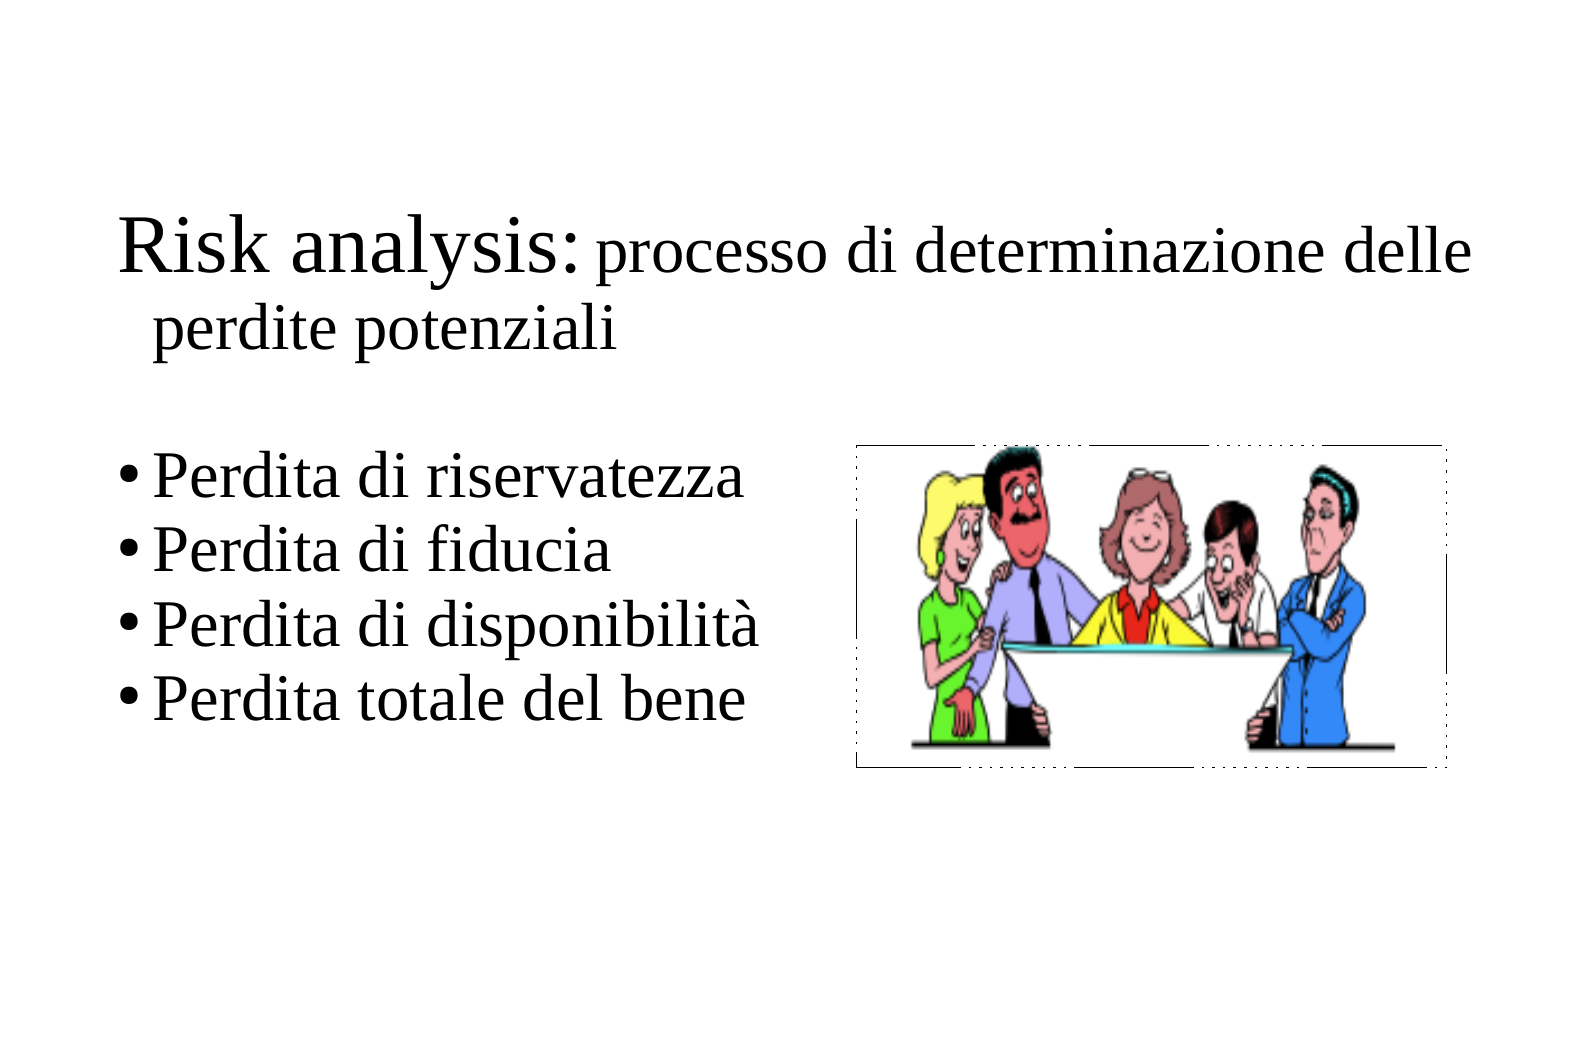

# Risk analysis: processo di determinazione delle perdite potenziali
Perdita di riservatezza
Perdita di fiducia
Perdita di disponibilità
Perdita totale del bene